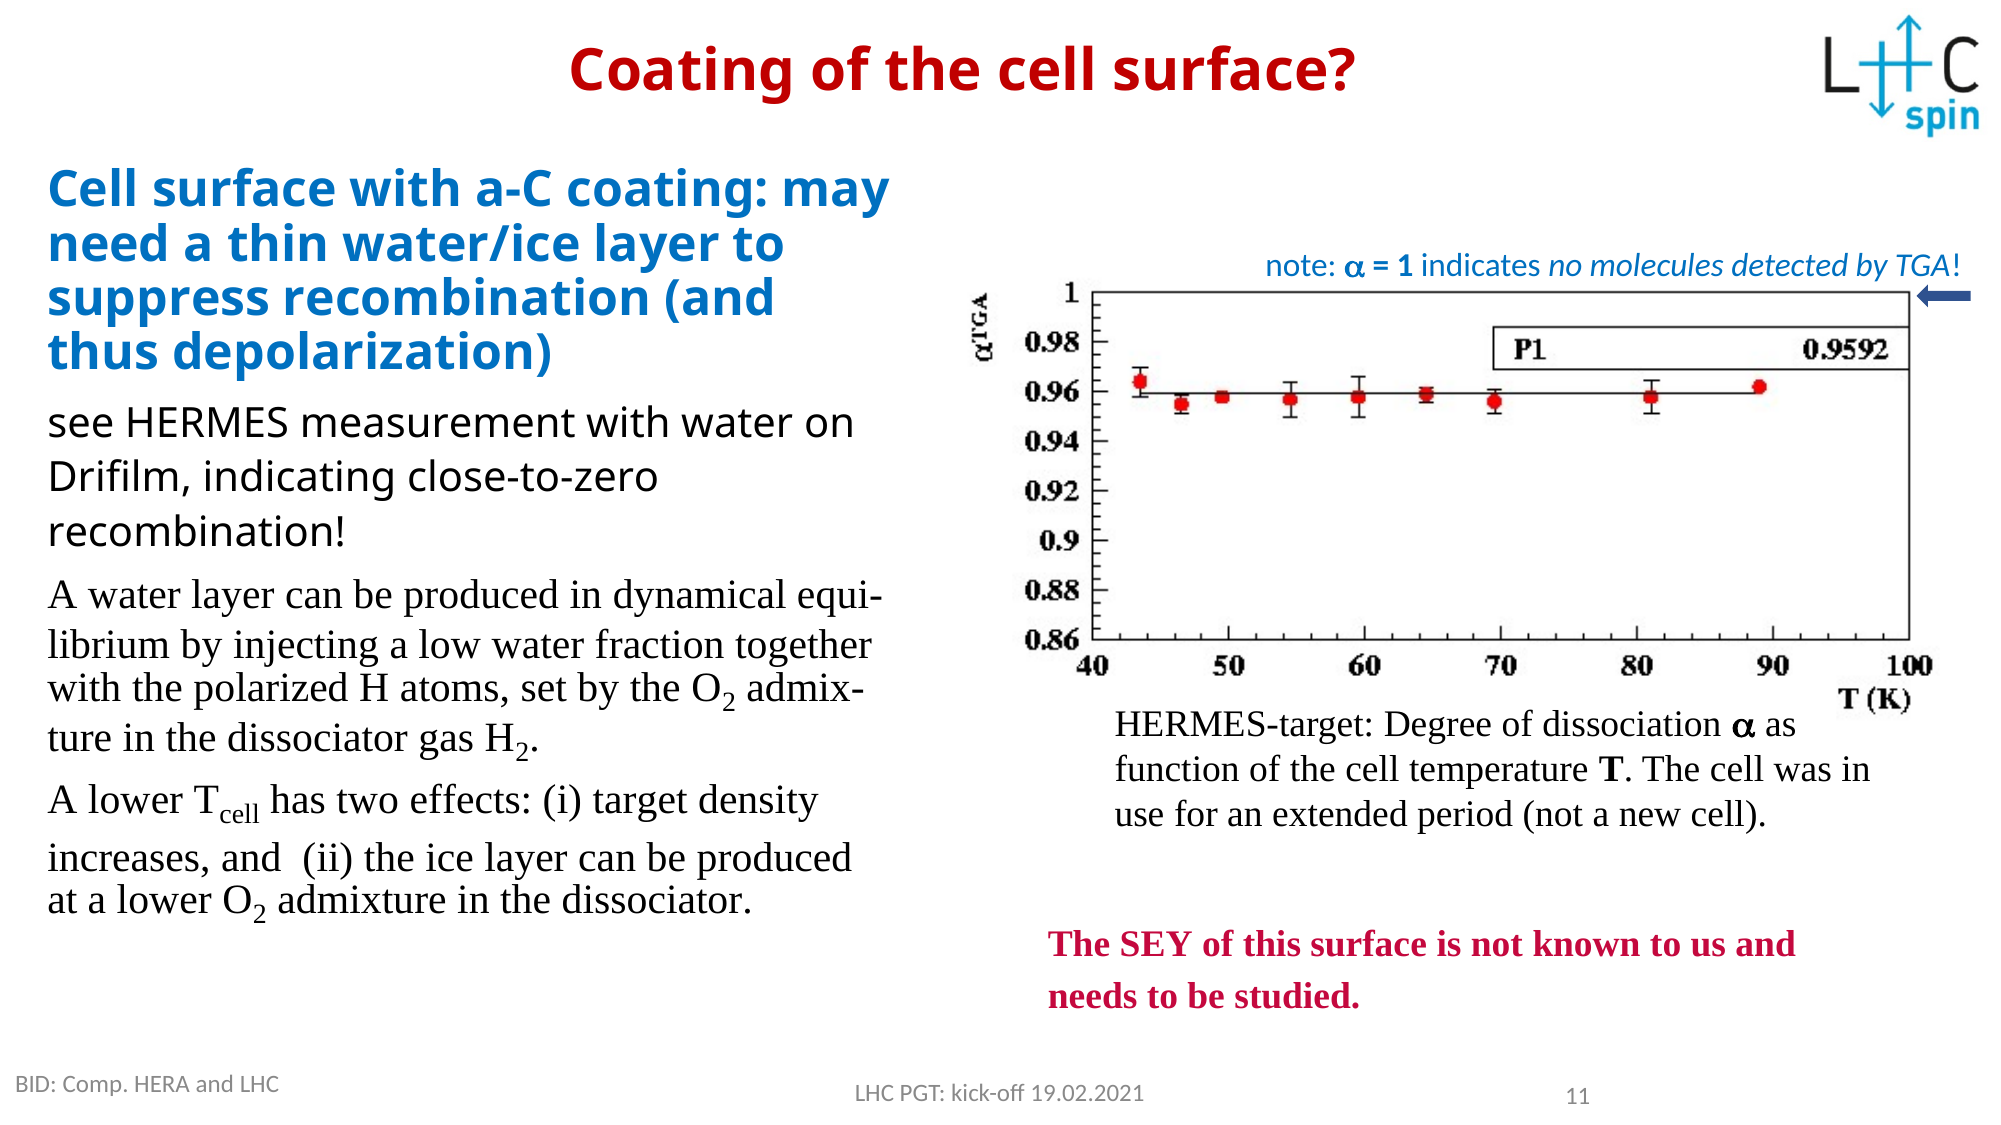

Coating of the cell surface?
Cell surface with a-C coating: may need a thin water/ice layer to suppress recombination (and thus depolarization)
see HERMES measurement with water on Drifilm, indicating close-to-zero recombination!
A water layer can be produced in dynamical equi-librium by injecting a low water fraction together with the polarized H atoms, set by the O2 admix-ture in the dissociator gas H2.
A lower Tcell has two effects: (i) target density increases, and (ii) the ice layer can be produced at a lower O2 admixture in the dissociator.
note: a = 1 indicates no molecules detected by TGA!
HERMES-target: Degree of dissociation a as function of the cell temperature T. The cell was in use for an extended period (not a new cell).
The SEY of this surface is not known to us and needs to be studied.
BID: Comp. HERA and LHC
LHC PGT: kick-off 19.02.2021